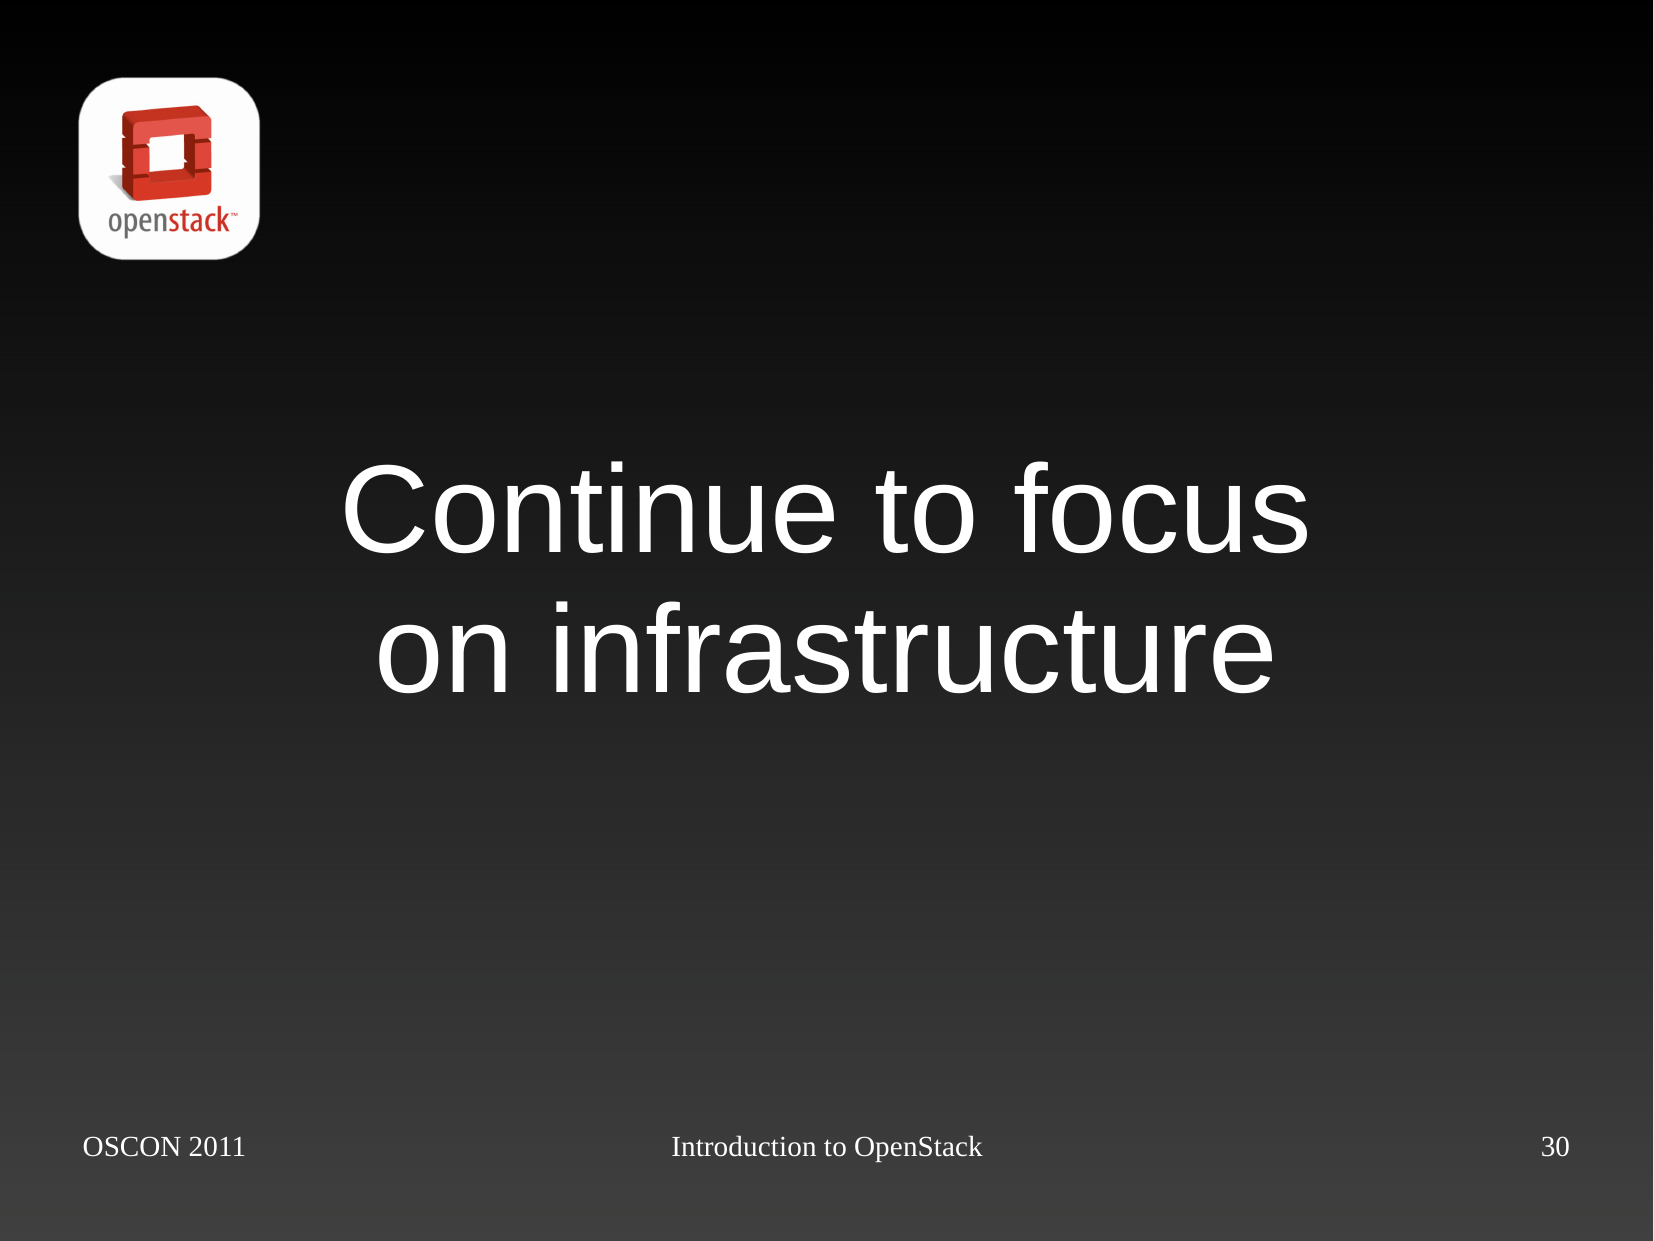

# Continue to focus
on infrastructure
OSCON 2011
Introduction to OpenStack
30